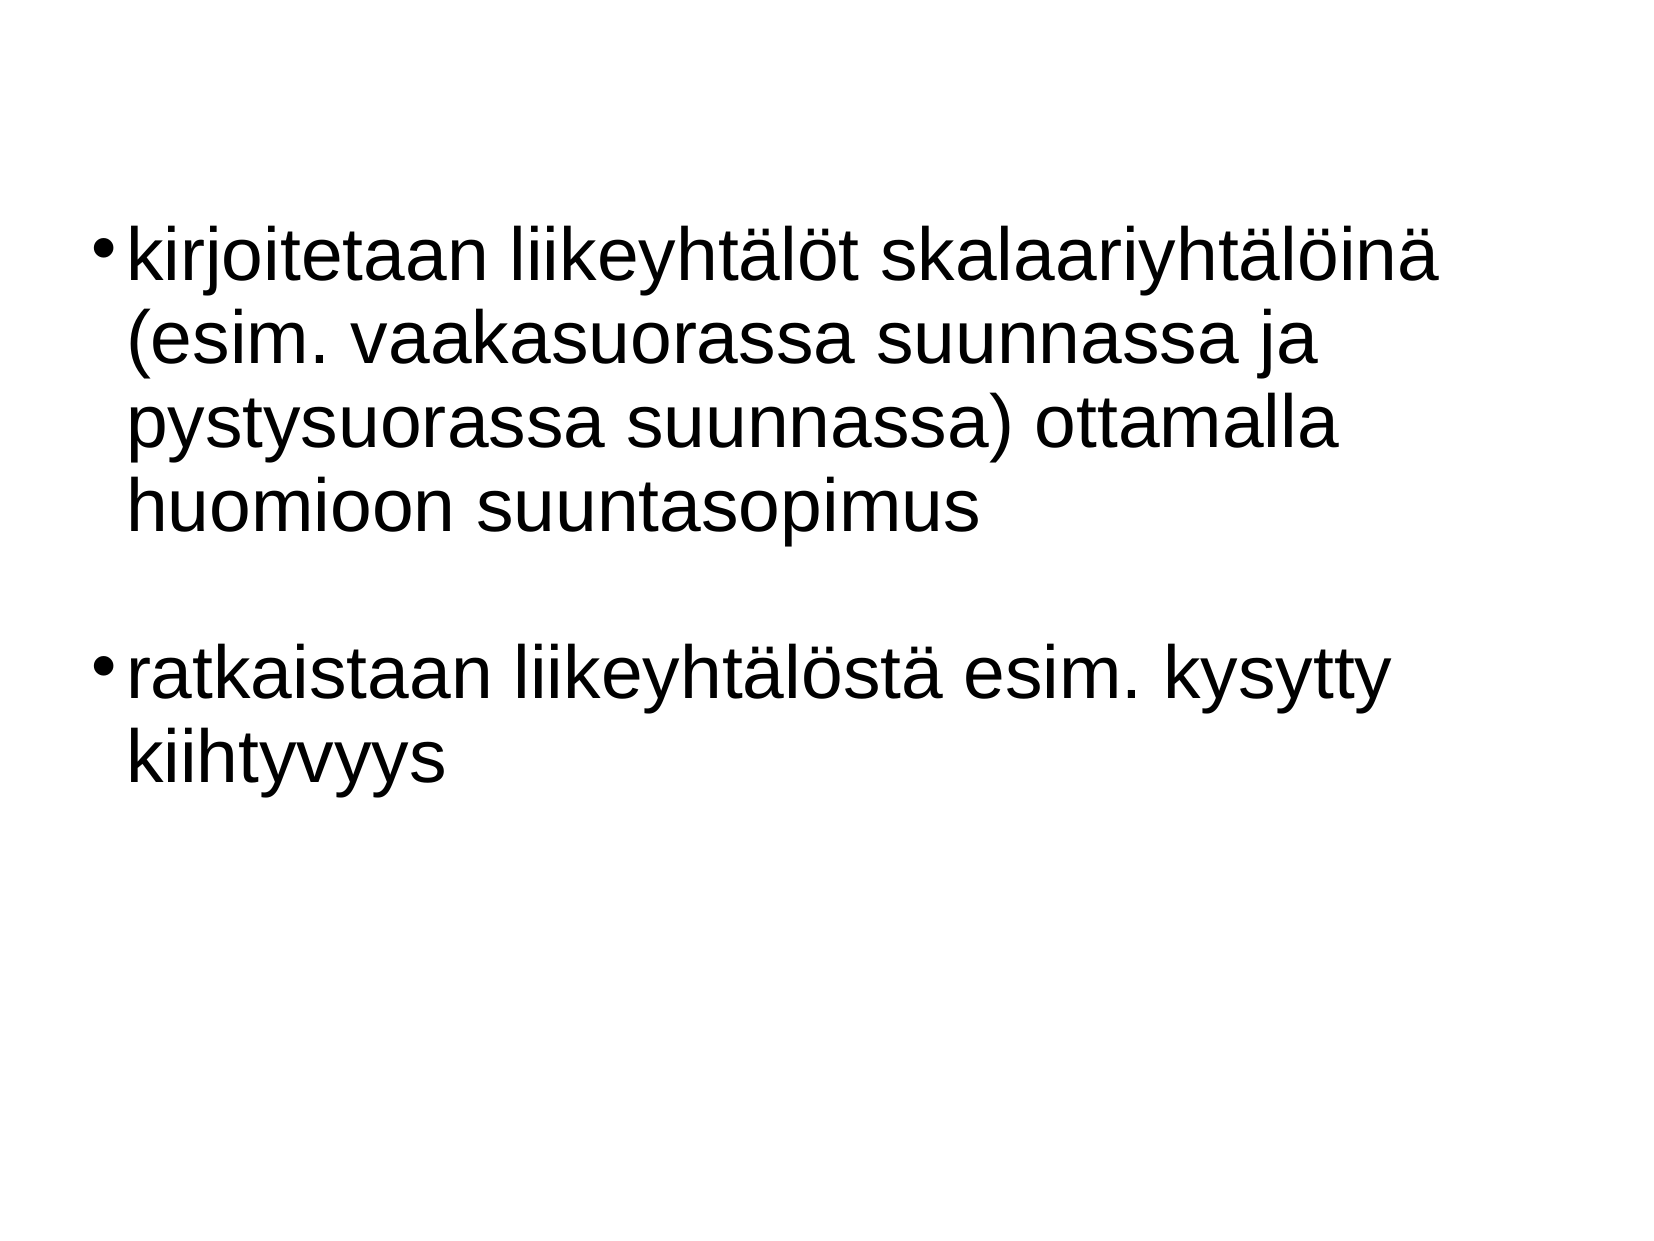

kirjoitetaan liikeyhtälöt skalaariyhtälöinä (esim. vaakasuorassa suunnassa ja pystysuorassa suunnassa) ottamalla huomioon suuntasopimus
ratkaistaan liikeyhtälöstä esim. kysytty kiihtyvyys